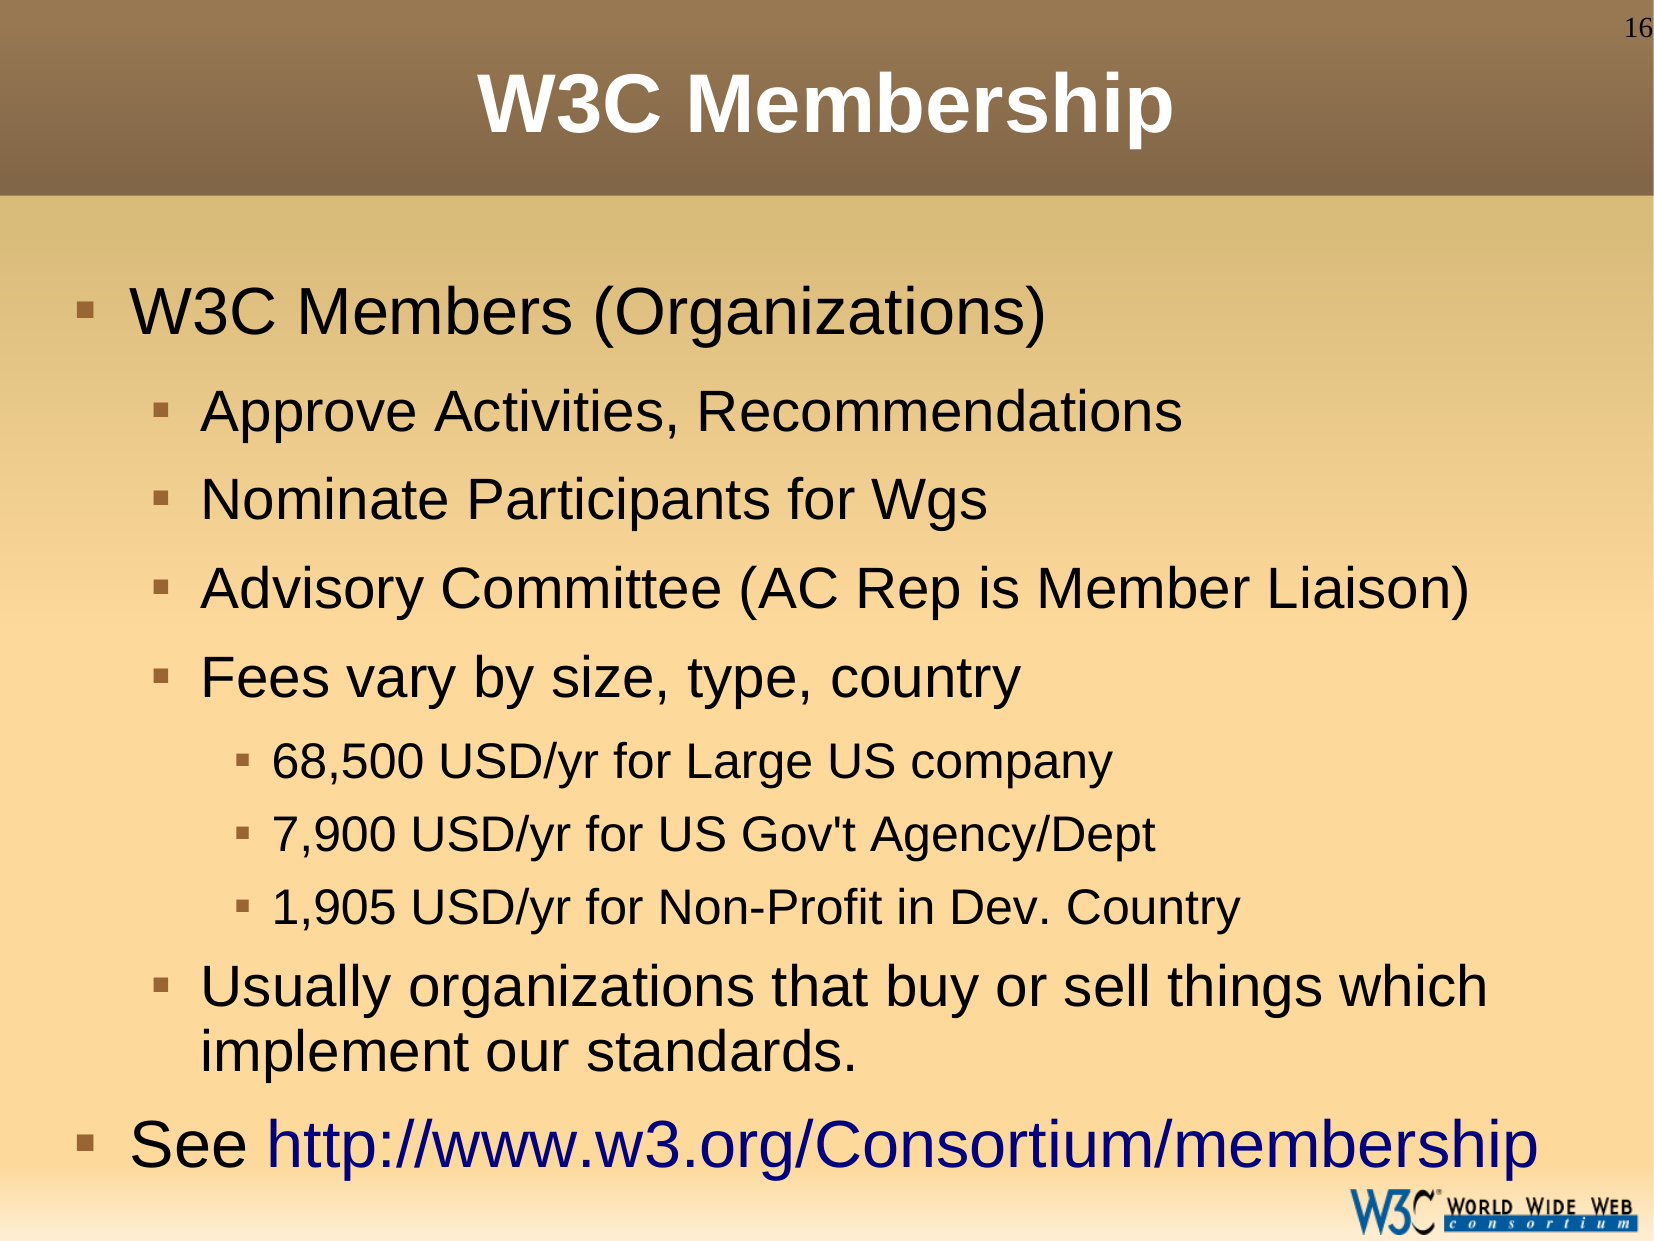

# W3C Membership
16
W3C Members (Organizations)
Approve Activities, Recommendations
Nominate Participants for Wgs
Advisory Committee (AC Rep is Member Liaison)
Fees vary by size, type, country
68,500 USD/yr for Large US company
7,900 USD/yr for US Gov't Agency/Dept
1,905 USD/yr for Non-Profit in Dev. Country
Usually organizations that buy or sell things which implement our standards.
See http://www.w3.org/Consortium/membership